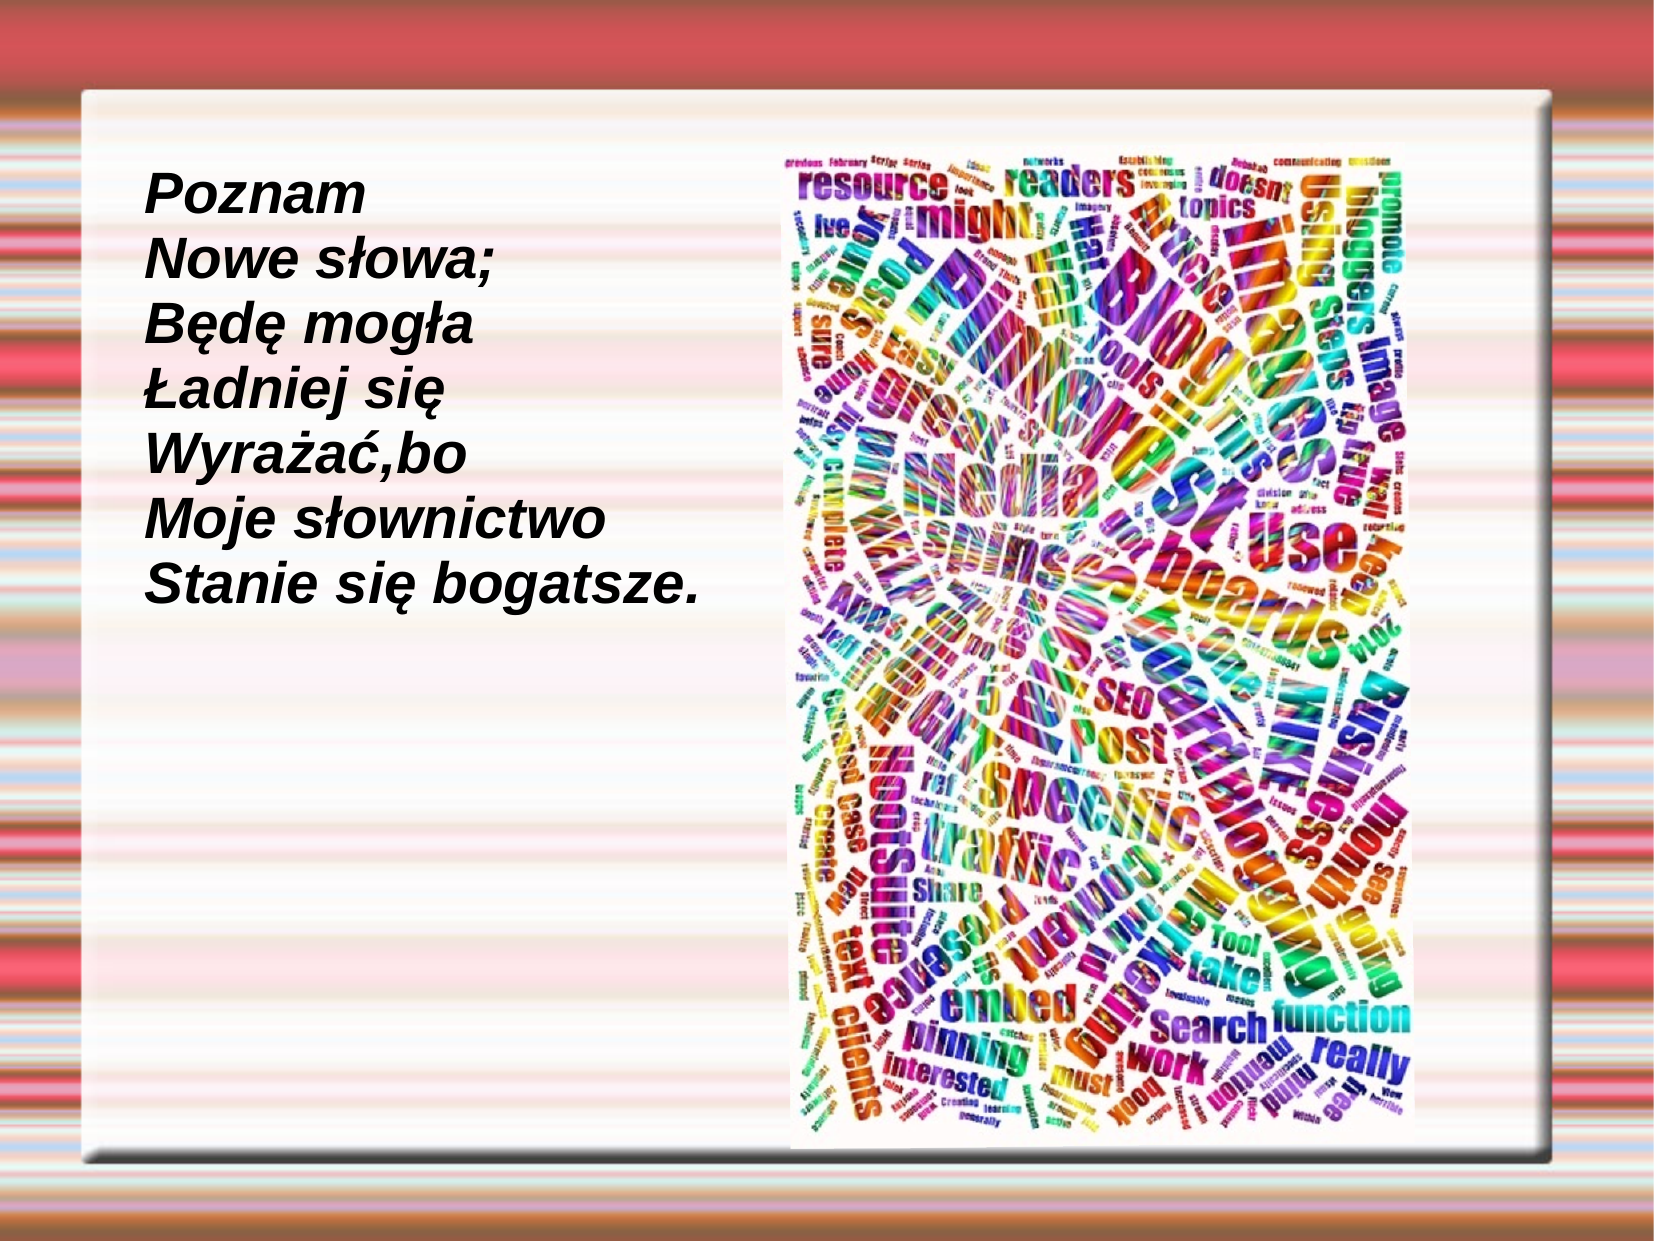

Poznam
Nowe słowa;
Będę mogła
Ładniej się
Wyrażać,bo
Moje słownictwo
Stanie się bogatsze.